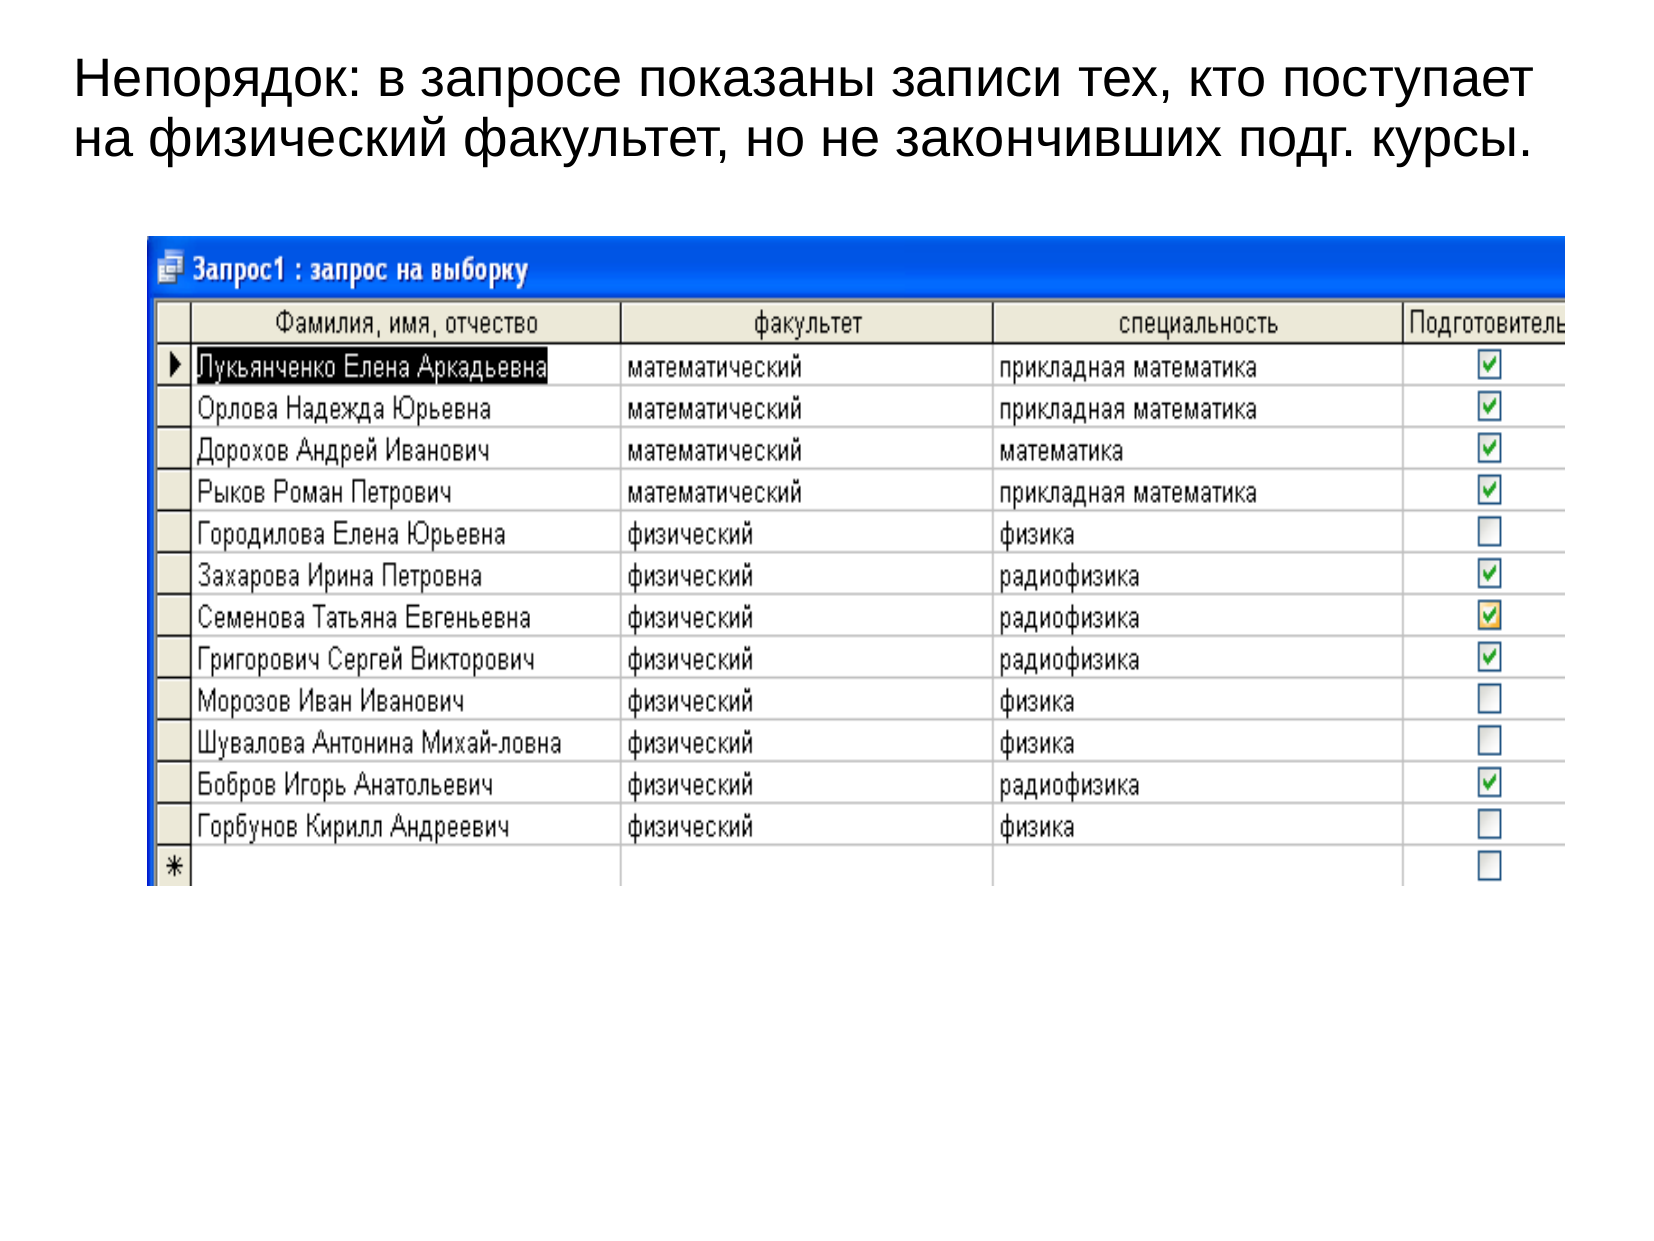

Непорядок: в запросе показаны записи тех, кто поступает на физический факультет, но не закончивших подг. курсы.